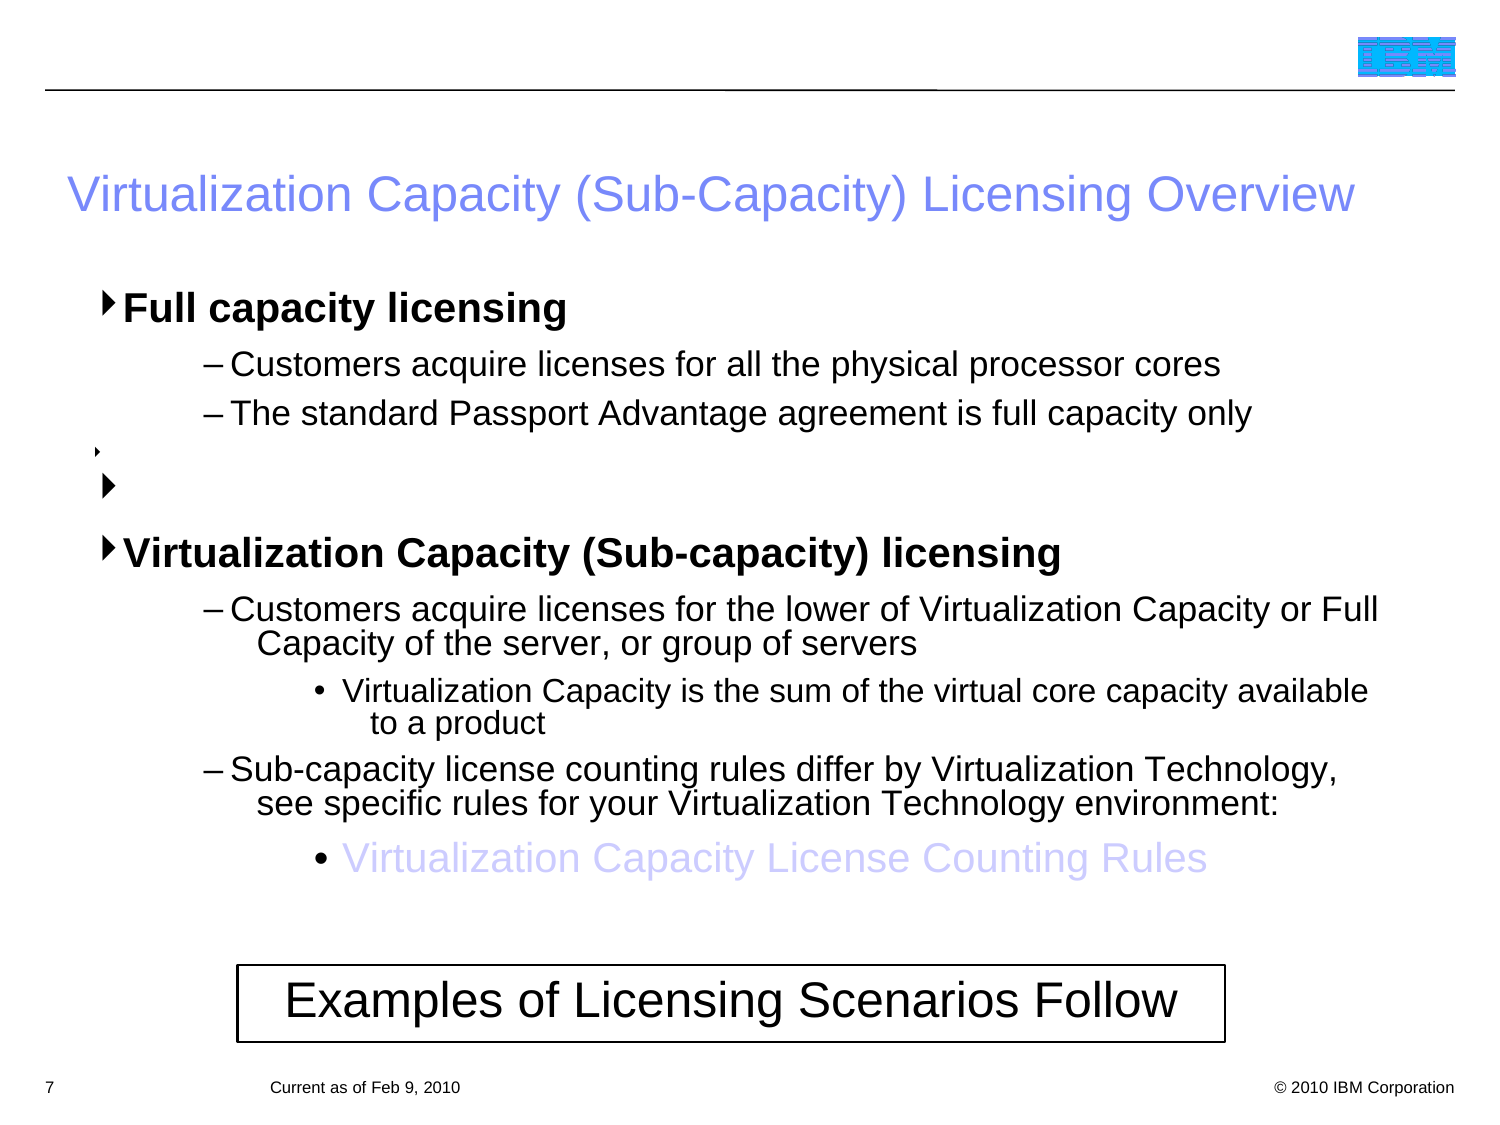

# Virtualization Capacity (Sub-Capacity) Licensing Overview
Full capacity licensing
Customers acquire licenses for all the physical processor cores
The standard Passport Advantage agreement is full capacity only
Virtualization Capacity (Sub-capacity) licensing
Customers acquire licenses for the lower of Virtualization Capacity or Full Capacity of the server, or group of servers
Virtualization Capacity is the sum of the virtual core capacity available to a product
Sub-capacity license counting rules differ by Virtualization Technology, see specific rules for your Virtualization Technology environment:
Virtualization Capacity License Counting Rules
Examples of Licensing Scenarios Follow
7
Current as of Feb 9, 2010